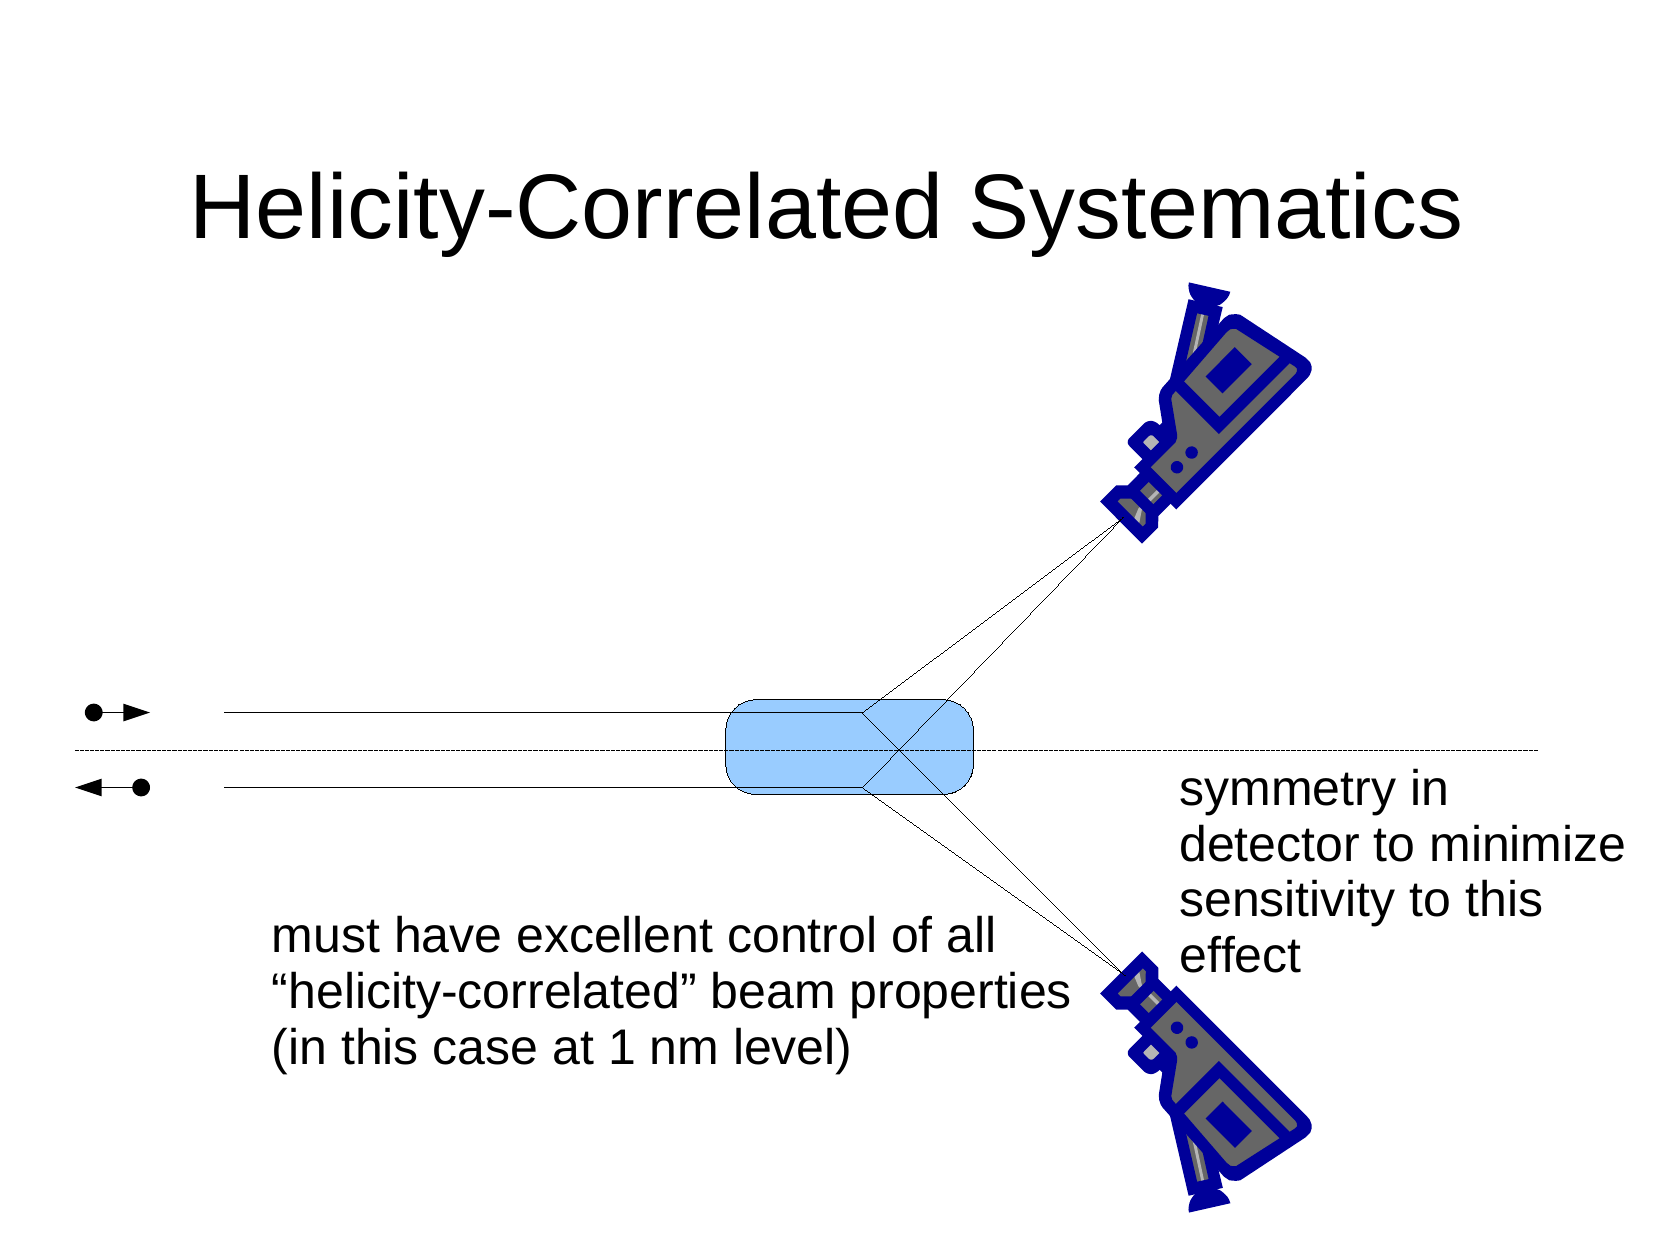

# Helicity-Correlated Systematics
symmetry in
detector to minimize
sensitivity to this
effect
must have excellent control of all
“helicity-correlated” beam properties
(in this case at 1 nm level)